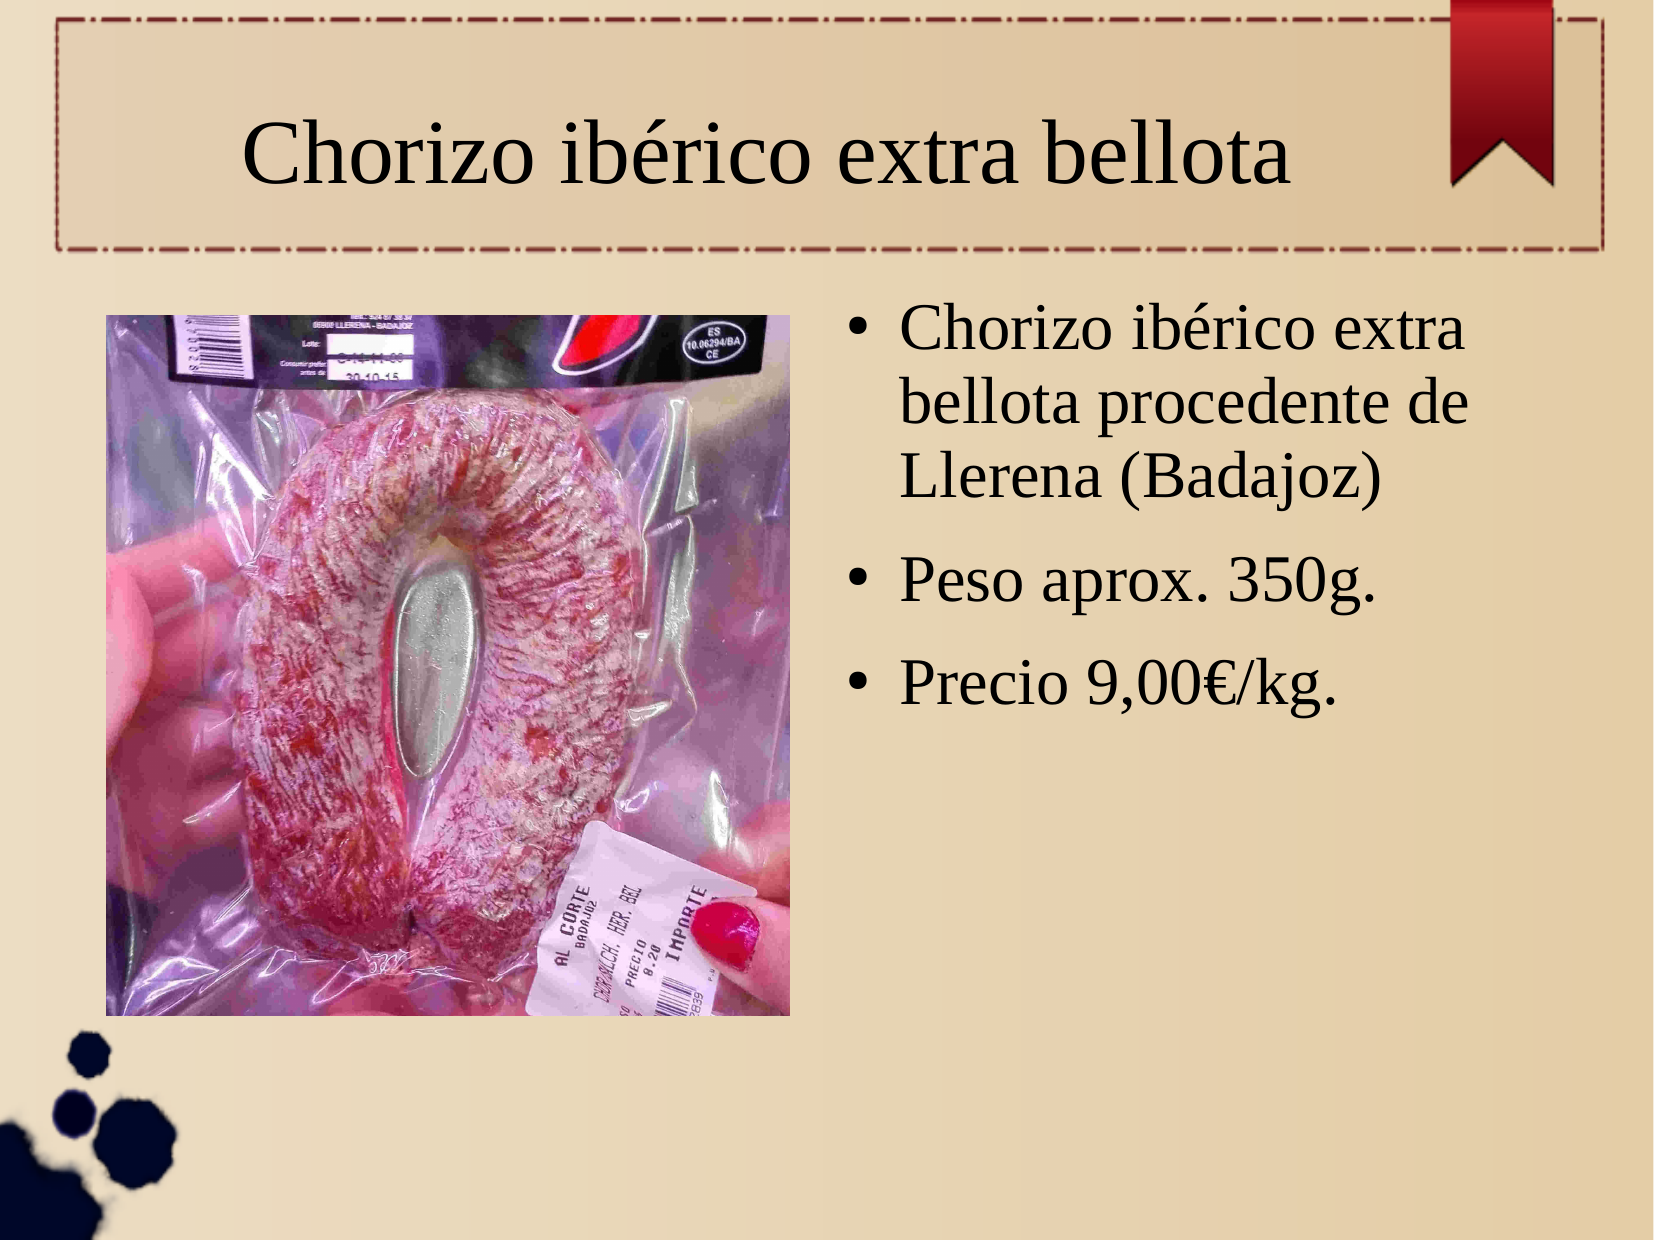

# Chorizo ibérico extra bellota
Chorizo ibérico extra bellota procedente de Llerena (Badajoz)
Peso aprox. 350g.
Precio 9,00€/kg.